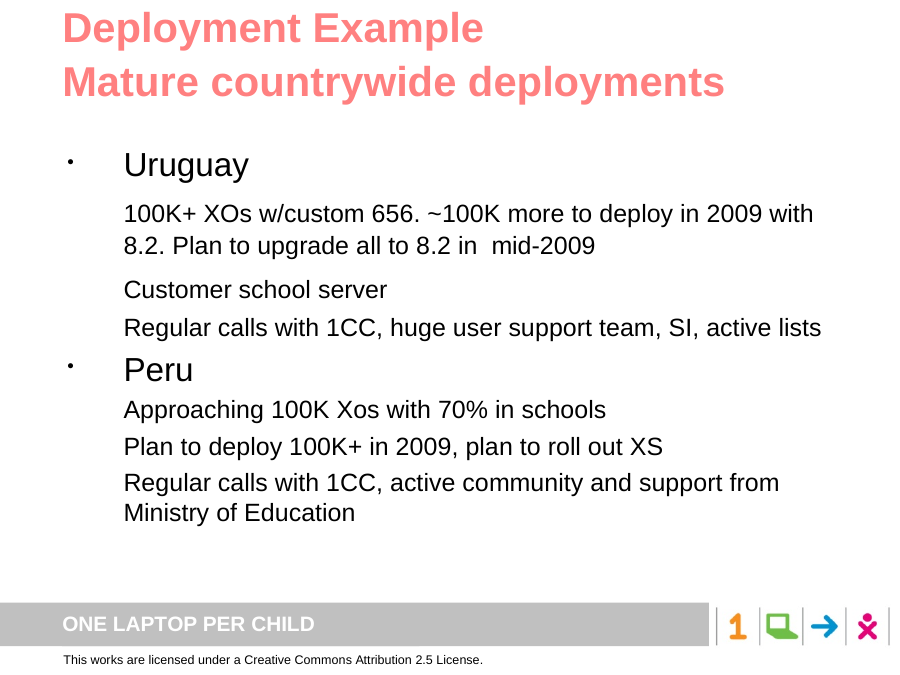

Deployment Example
Mature countrywide deployments
Uruguay
	100K+ XOs w/custom 656. ~100K more to deploy in 2009 with 8.2. Plan to upgrade all to 8.2 in mid-2009
	Customer school server
	Regular calls with 1CC, huge user support team, SI, active lists
Peru
	Approaching 100K Xos with 70% in schools
	Plan to deploy 100K+ in 2009, plan to roll out XS
	Regular calls with 1CC, active community and support from Ministry of Education